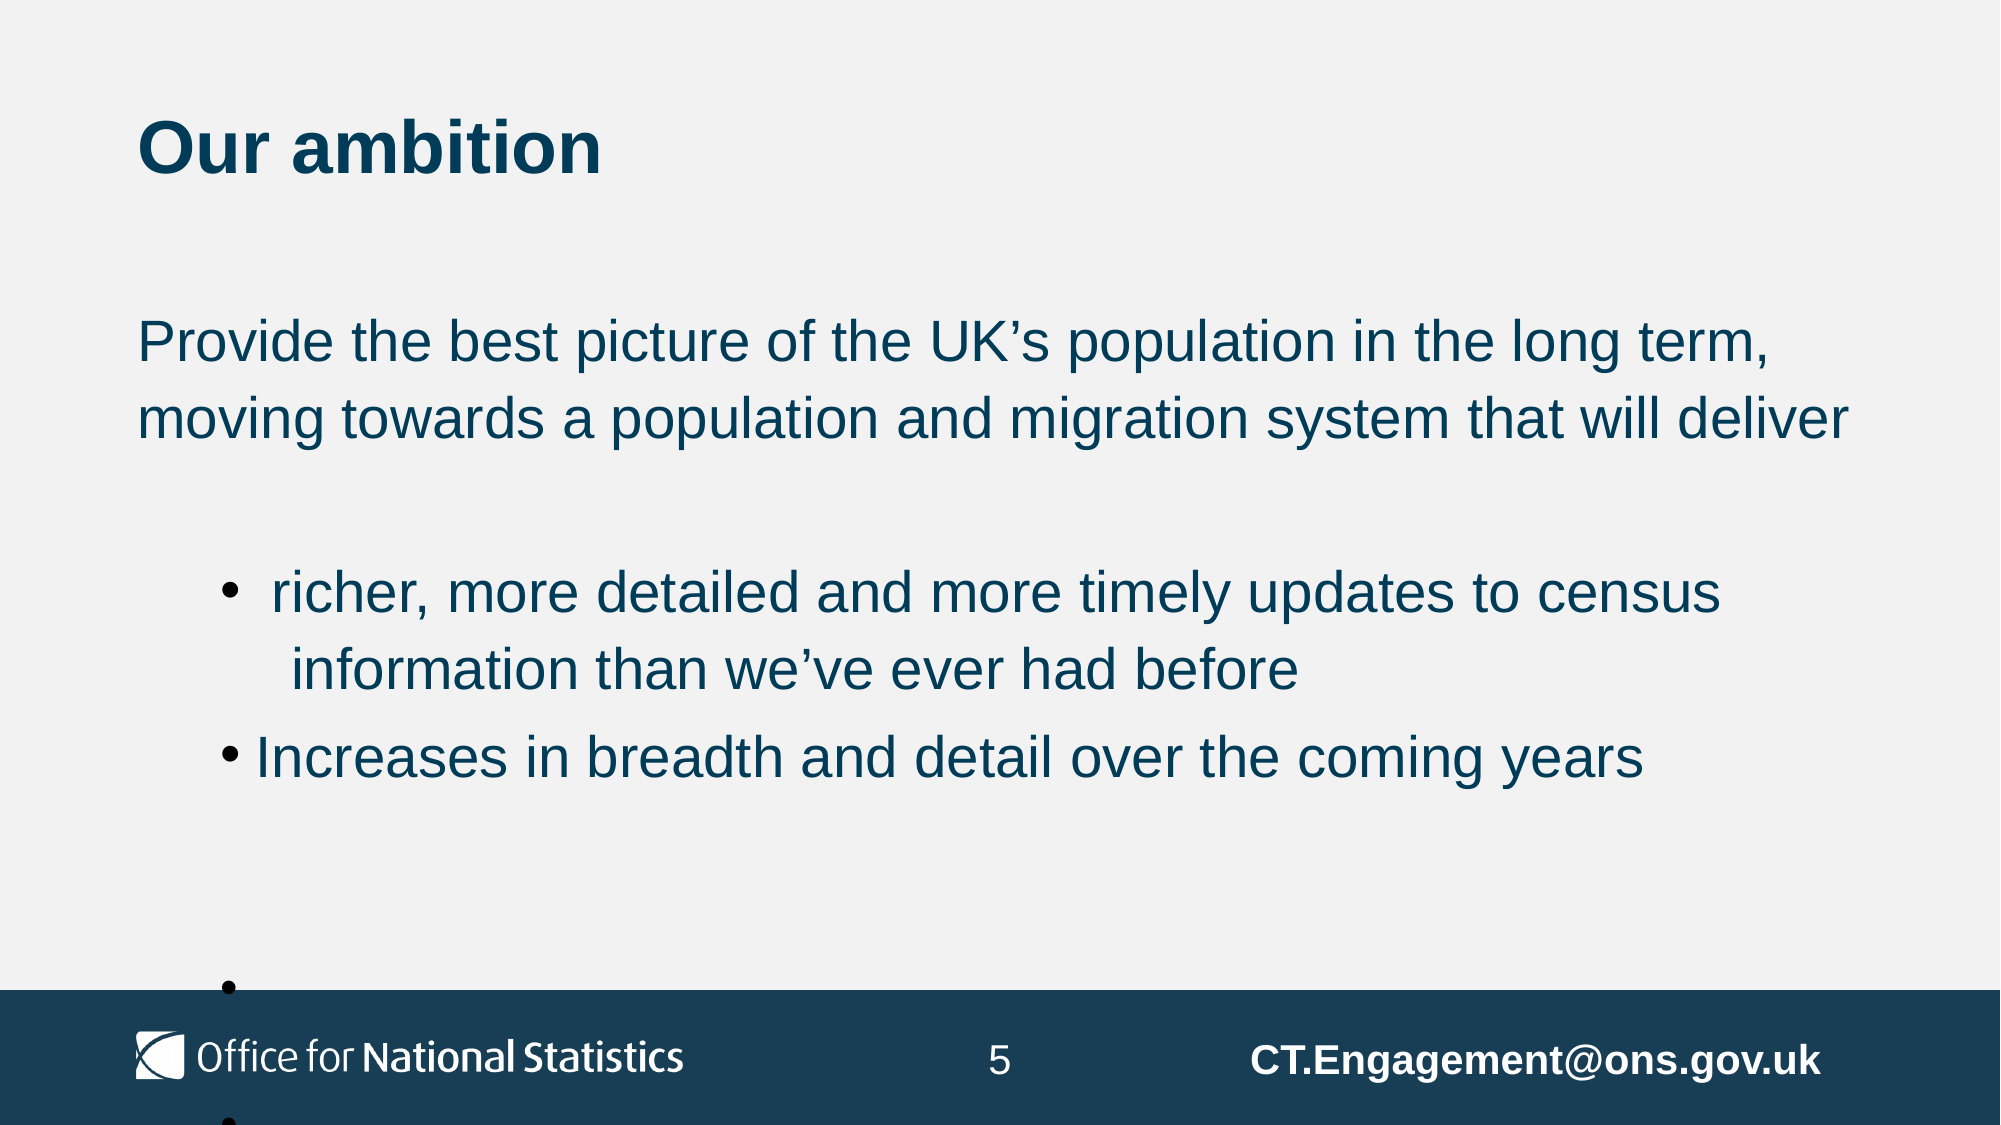

# Our ambition
Provide the best picture of the UK’s population in the long term, moving towards a population and migration system that will deliver
 richer, more detailed and more timely updates to census information than we’ve ever had before
Increases in breadth and detail over the coming years
CT.Engagement@ons.gov.uk